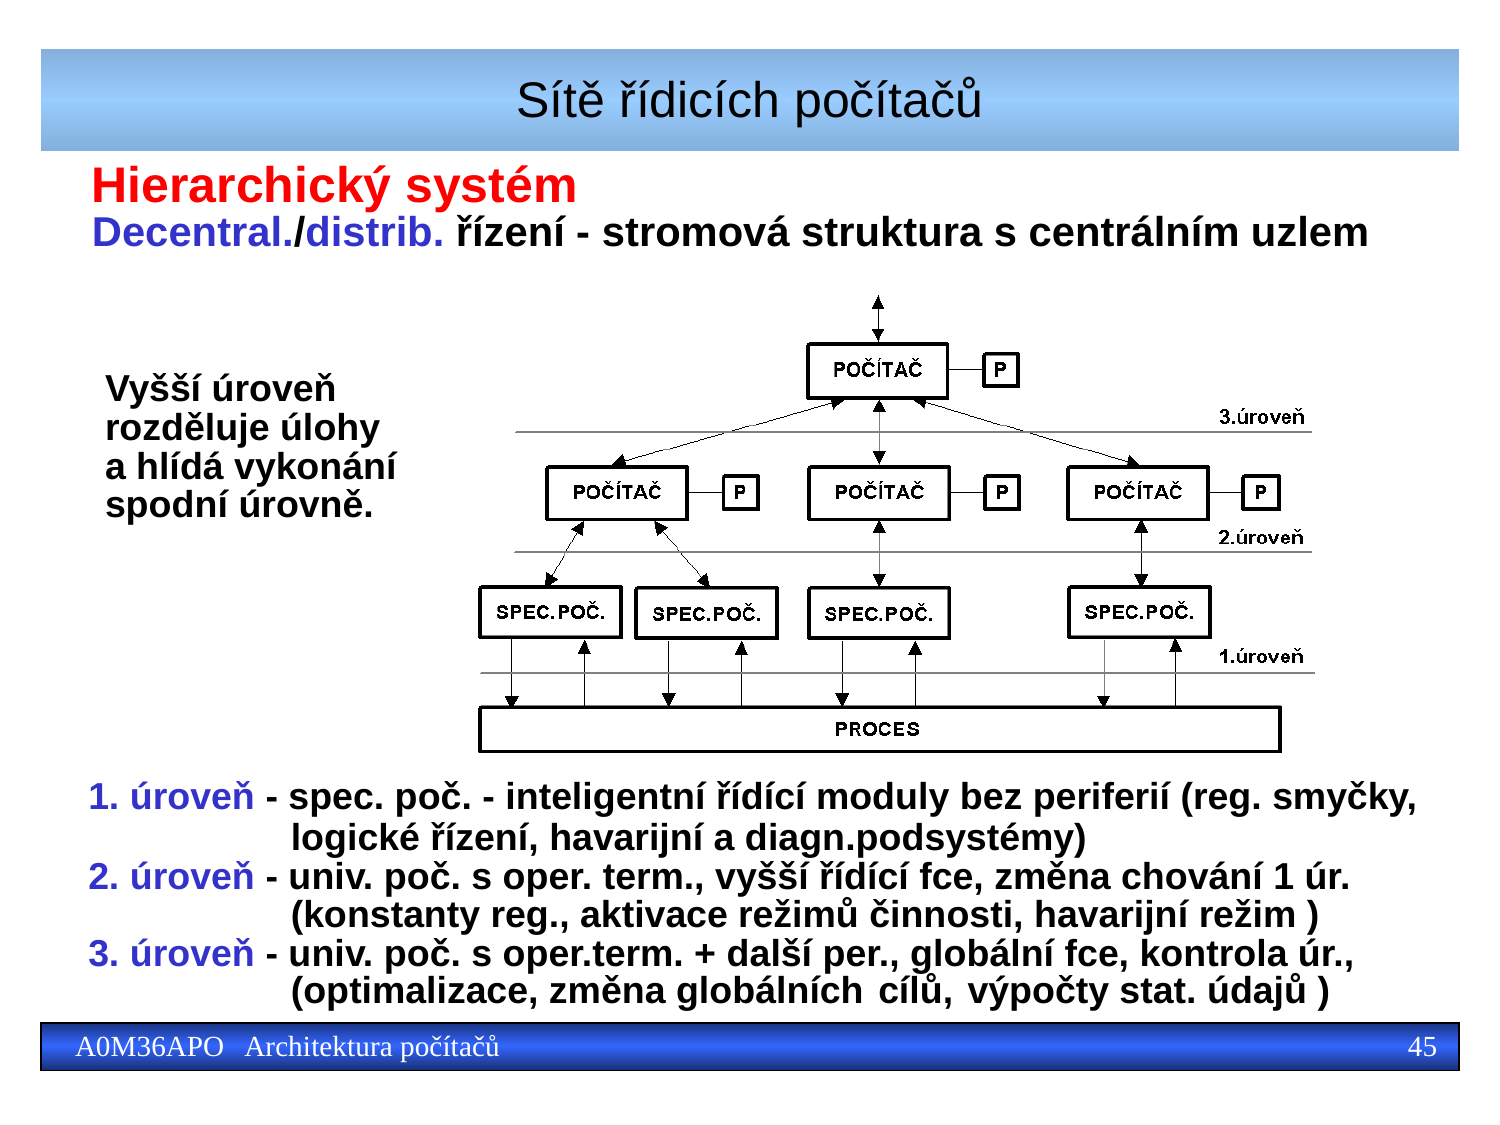

# Sítě řídicích počítačů
Hierarchický systém
Decentral./distrib. řízení - stromová struktura s centrálním uzlem
Vyšší úroveň
rozděluje úlohy
a hlídá vykonání
spodní úrovně.
1. úroveň - spec. poč. - inteligentní řídící moduly bez periferií (reg. smyčky,
 	 logické řízení, havarijní a diagn.podsystémy)
2. úroveň - univ. poč. s oper. term., vyšší řídící fce, změna chování 1 úr.
 	 (konstanty reg., aktivace režimů činnosti, havarijní režim )
3. úroveň - univ. poč. s oper.term. + další per., globální fce, kontrola úr.,
 	 (optimalizace, změna globálních cílů, výpočty stat. údajů )
A0M36APO Architektura počítačů
45